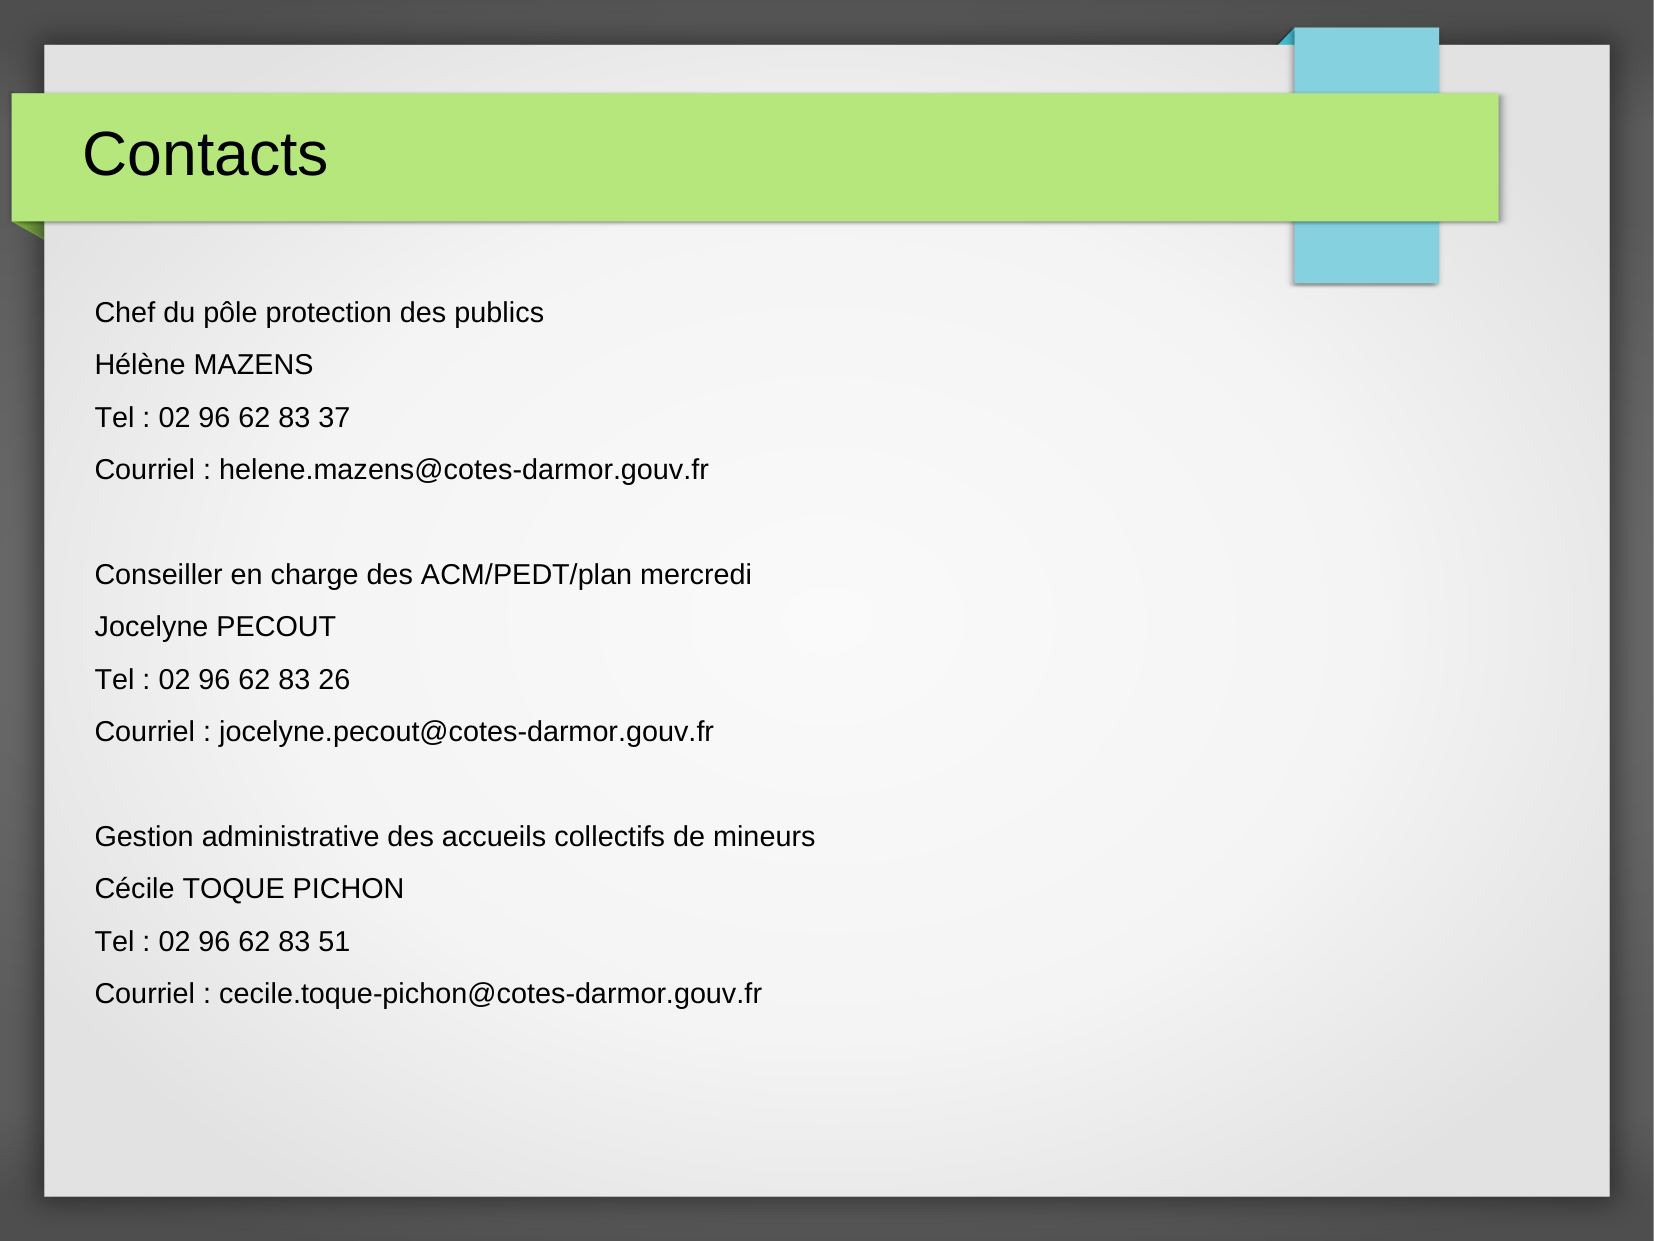

# Contacts
Chef du pôle protection des publics
Hélène MAZENS
Tel : 02 96 62 83 37
Courriel : helene.mazens@cotes-darmor.gouv.fr
Conseiller en charge des ACM/PEDT/plan mercredi
Jocelyne PECOUT
Tel : 02 96 62 83 26
Courriel : jocelyne.pecout@cotes-darmor.gouv.fr
Gestion administrative des accueils collectifs de mineurs
Cécile TOQUE PICHON
Tel : 02 96 62 83 51
Courriel : cecile.toque-pichon@cotes-darmor.gouv.fr